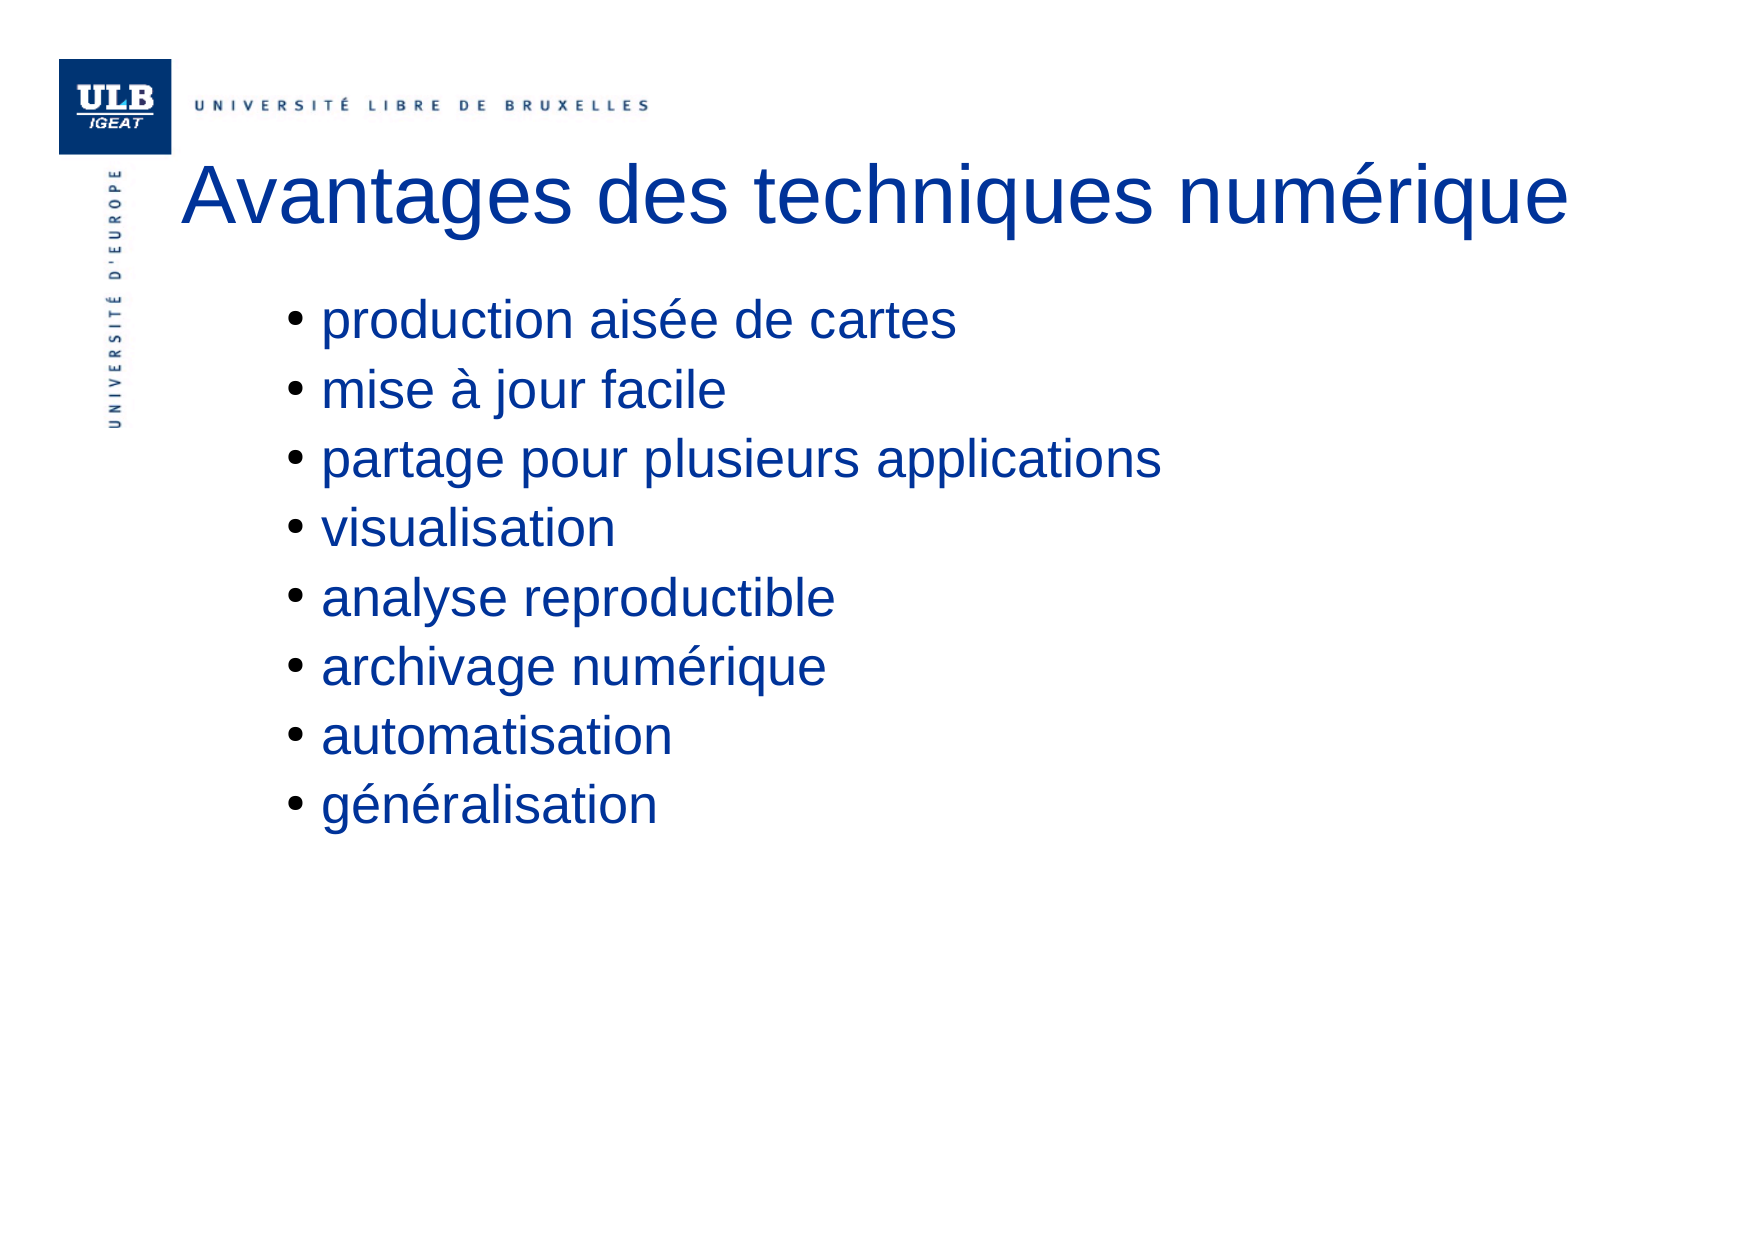

# Avantages des techniques numérique
production aisée de cartes
mise à jour facile
partage pour plusieurs applications
visualisation
analyse reproductible
archivage numérique
automatisation
généralisation